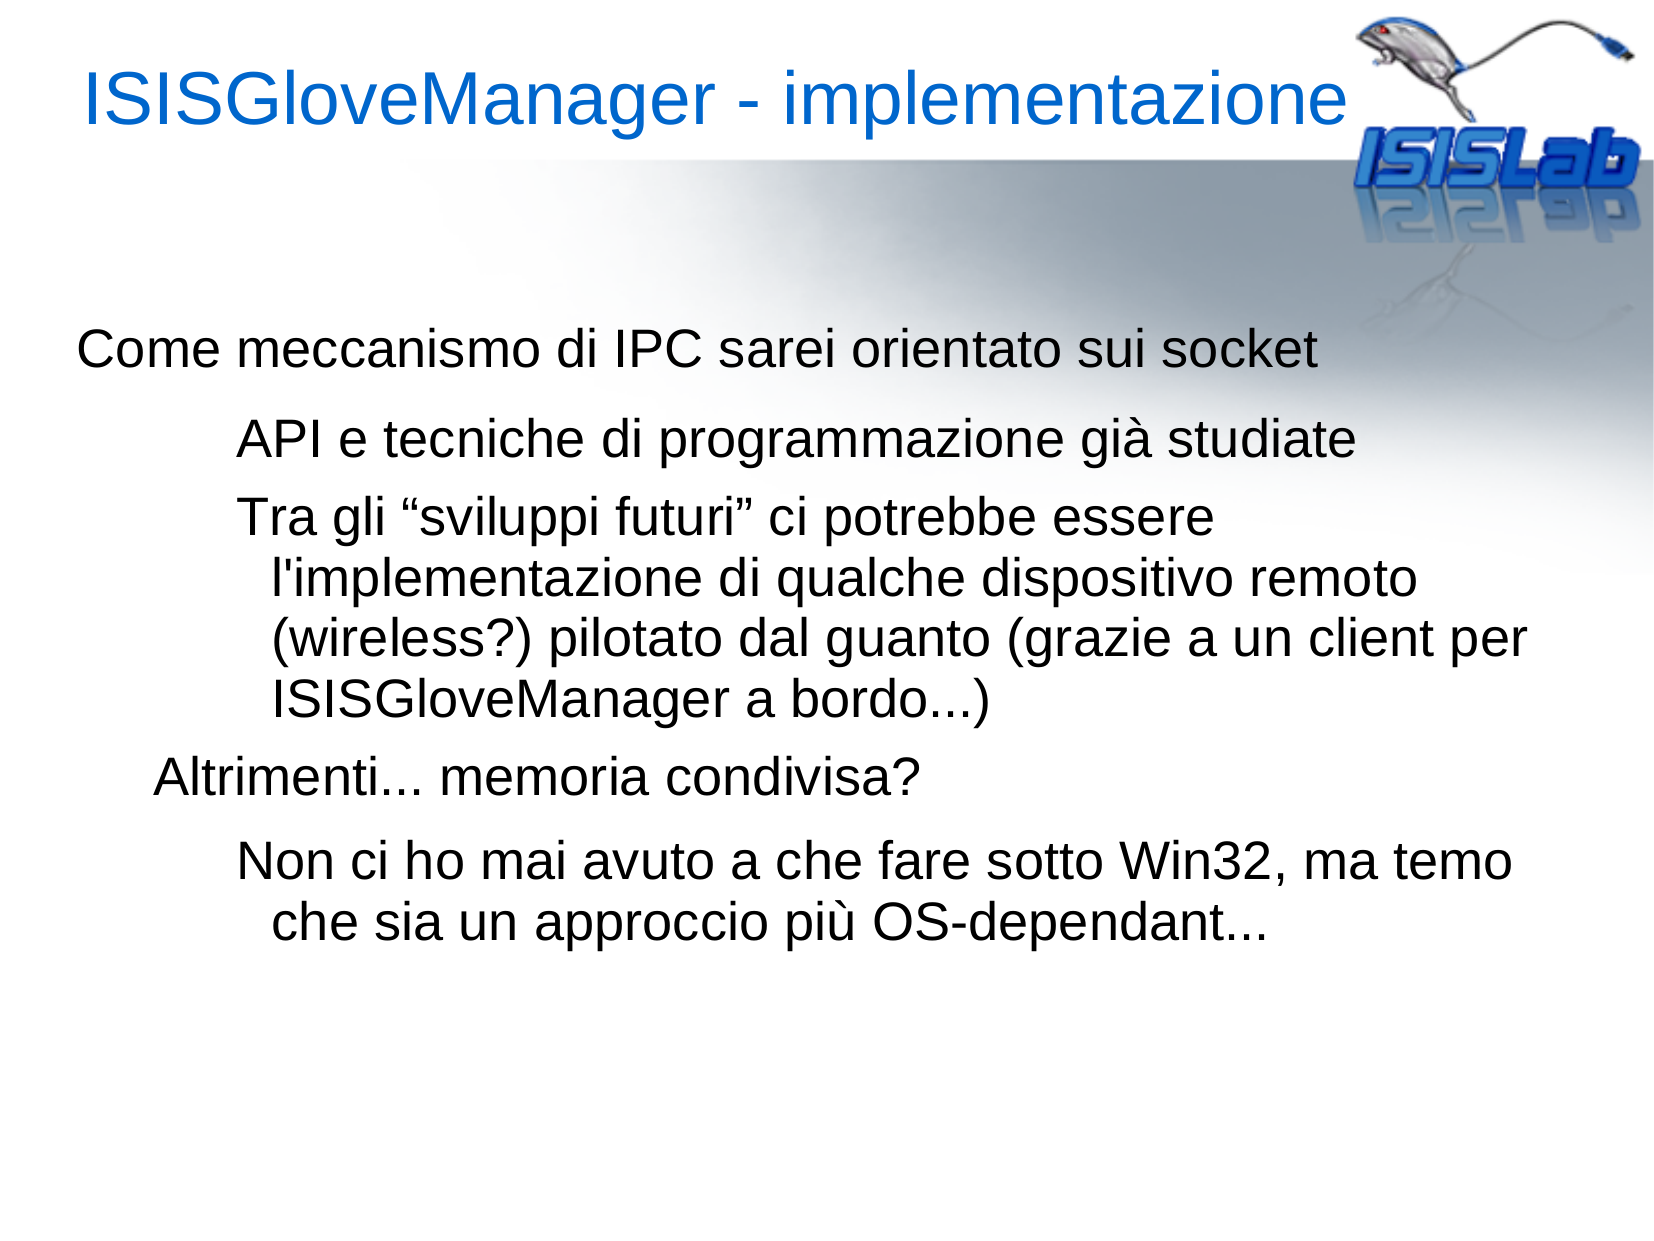

ISISGloveManager - implementazione
# Come meccanismo di IPC sarei orientato sui socket
API e tecniche di programmazione già studiate
Tra gli “sviluppi futuri” ci potrebbe essere l'implementazione di qualche dispositivo remoto (wireless?) pilotato dal guanto (grazie a un client per ISISGloveManager a bordo...)
Altrimenti... memoria condivisa?
Non ci ho mai avuto a che fare sotto Win32, ma temo che sia un approccio più OS-dependant...